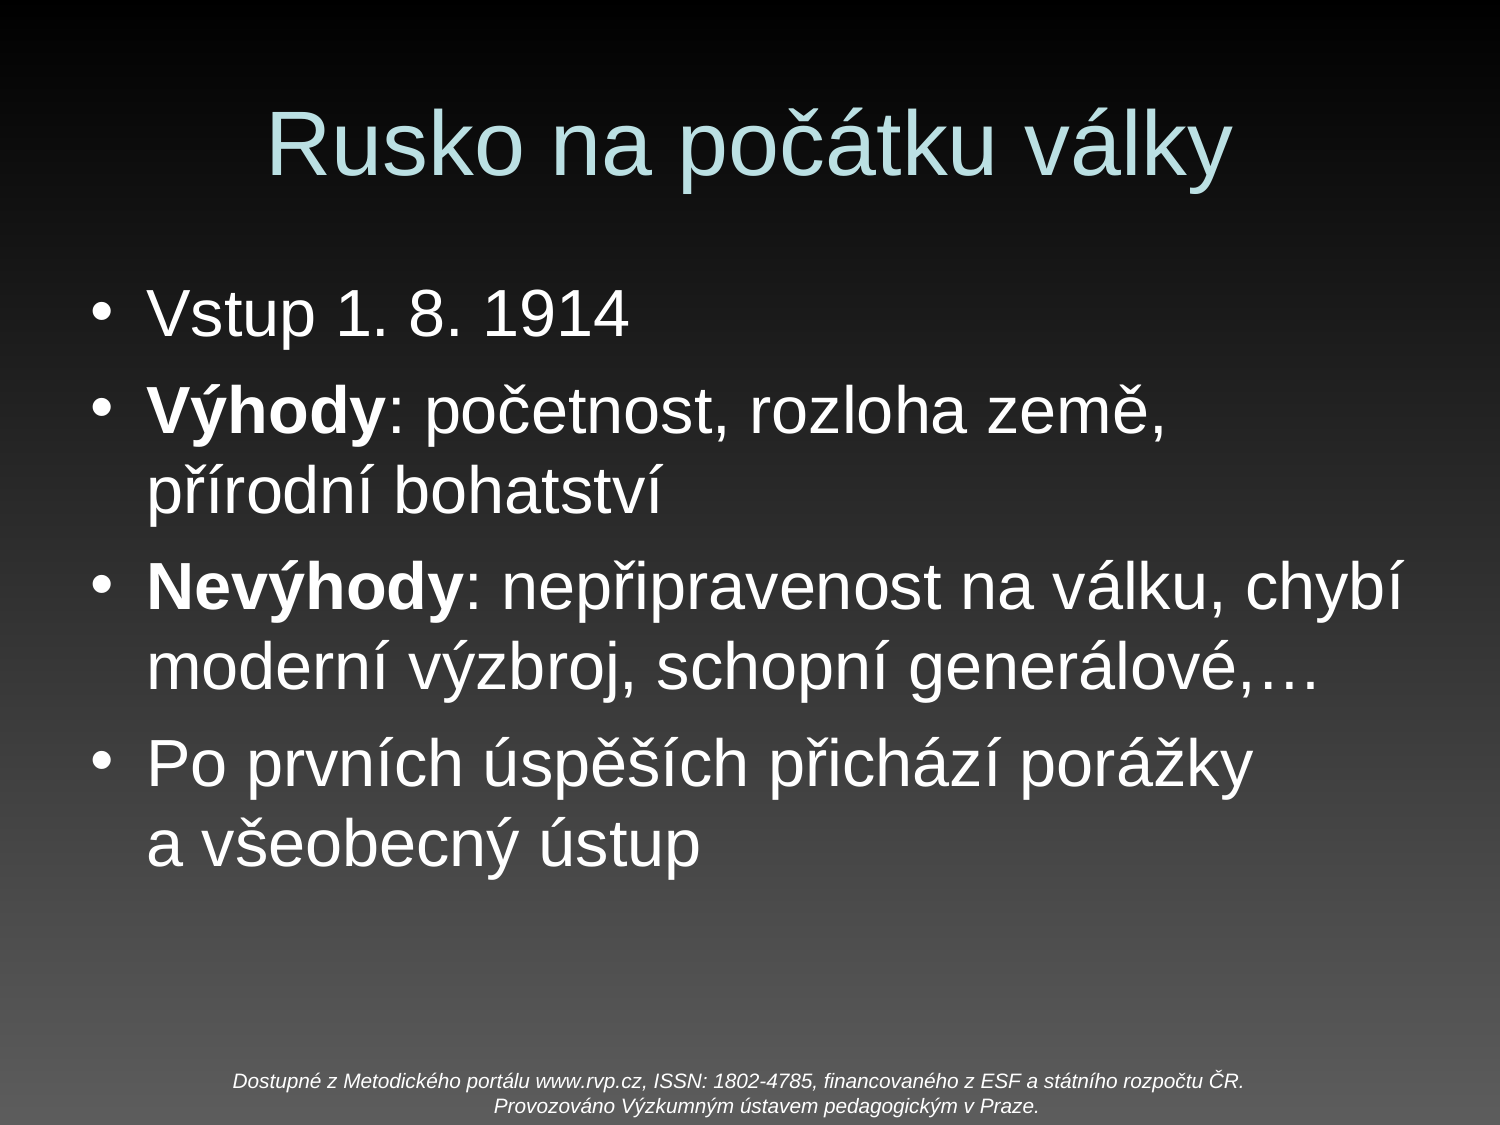

# Rusko na počátku války
Vstup 1. 8. 1914
Výhody: početnost, rozloha země, přírodní bohatství
Nevýhody: nepřipravenost na válku, chybí moderní výzbroj, schopní generálové,…
Po prvních úspěších přichází porážky
a všeobecný ústup
Dostupné z Metodického portálu www.rvp.cz, ISSN: 1802-4785, financovaného z ESF a státního rozpočtu ČR.
Provozováno Výzkumným ústavem pedagogickým v Praze.